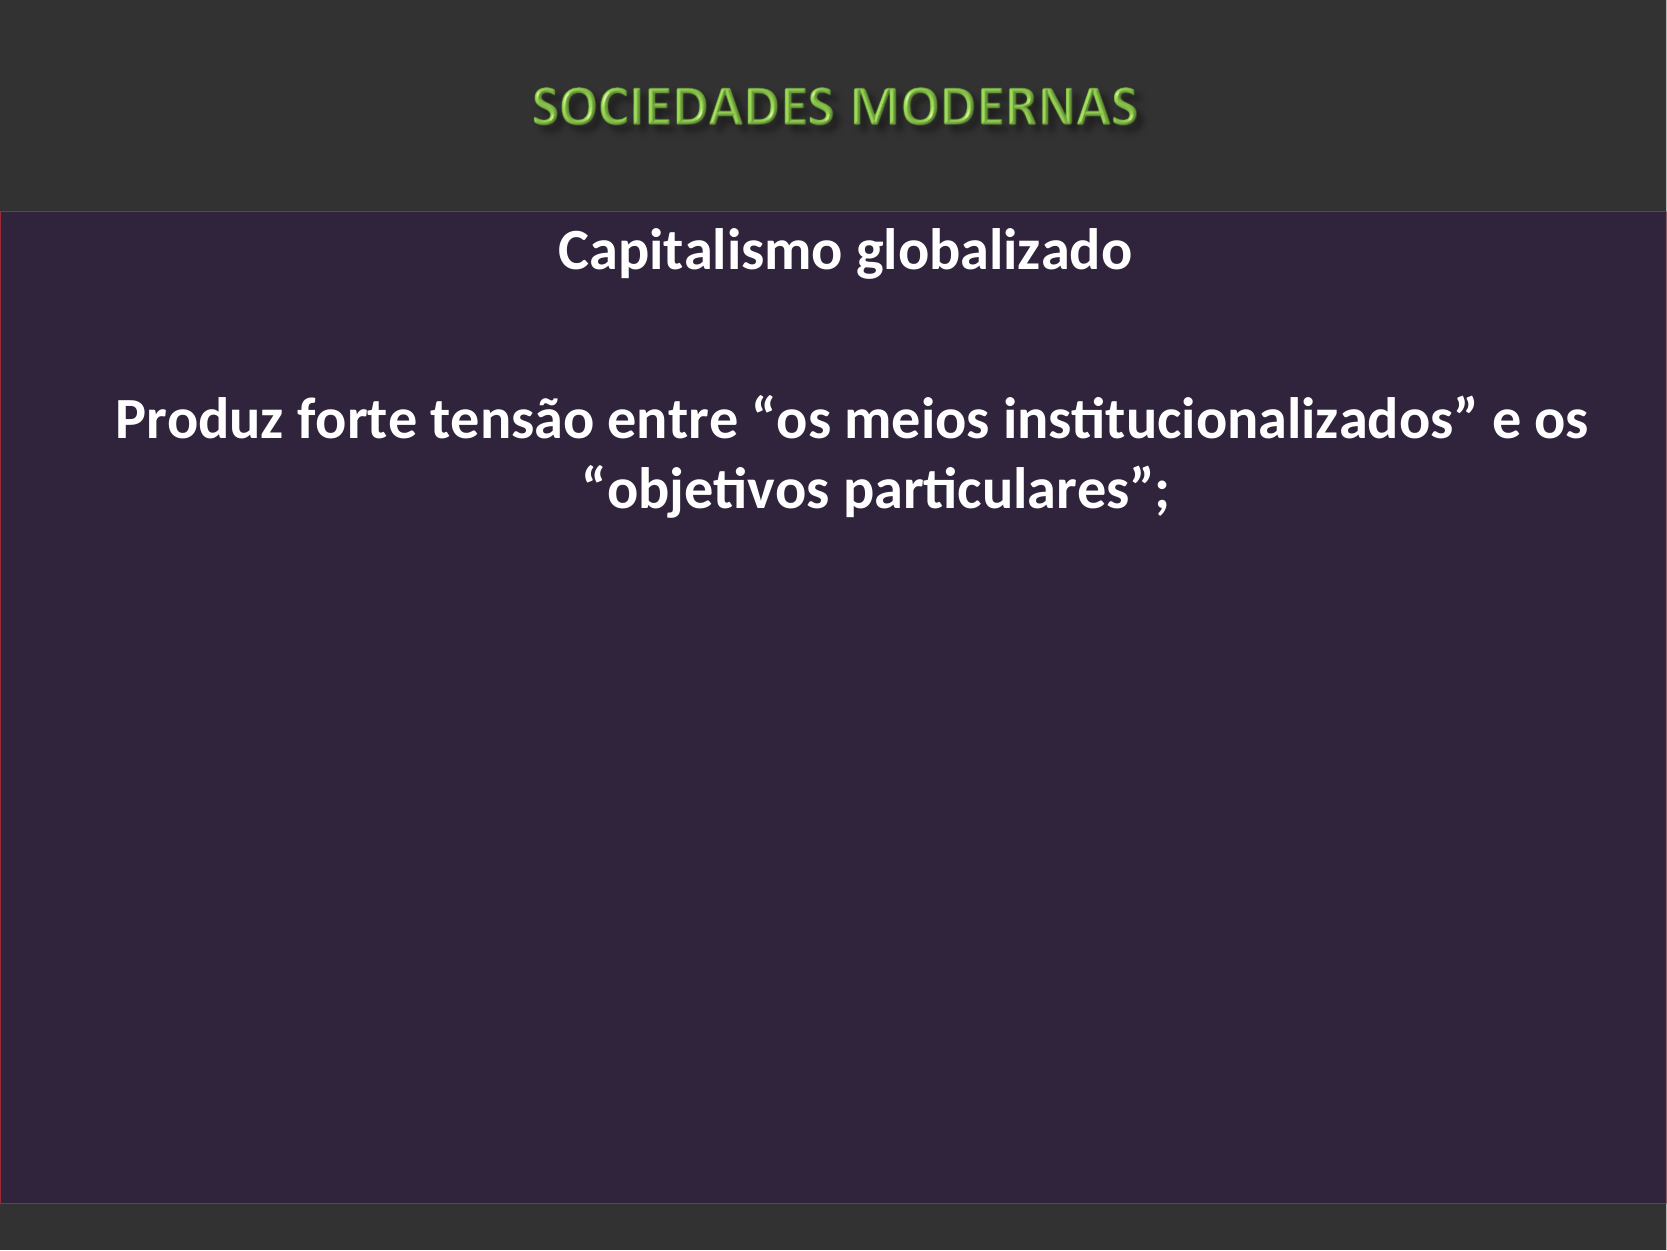

# Capitalismo globalizado
 Produz forte tensão entre “os meios institucionalizados” e os “objetivos particulares”;